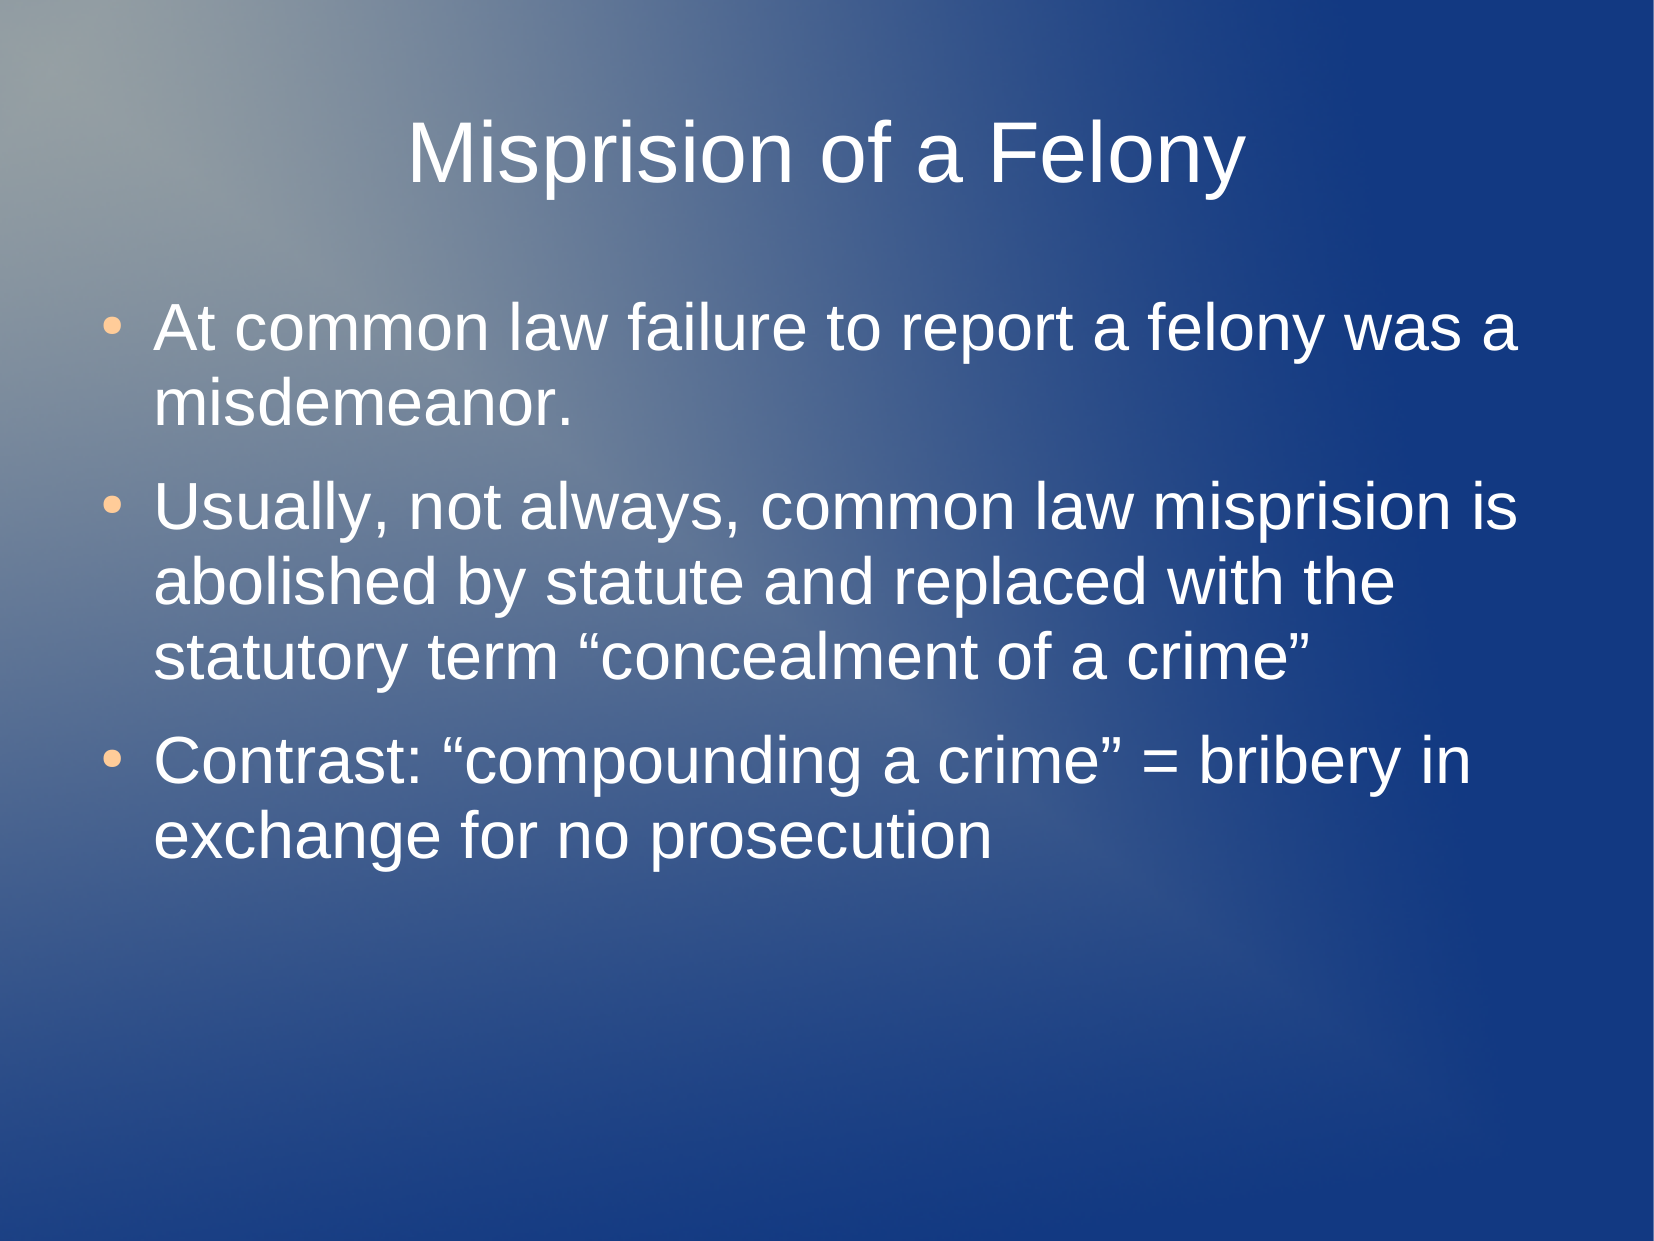

# Misprision of a Felony
At common law failure to report a felony was a misdemeanor.
Usually, not always, common law misprision is abolished by statute and replaced with the statutory term “concealment of a crime”
Contrast: “compounding a crime” = bribery in exchange for no prosecution